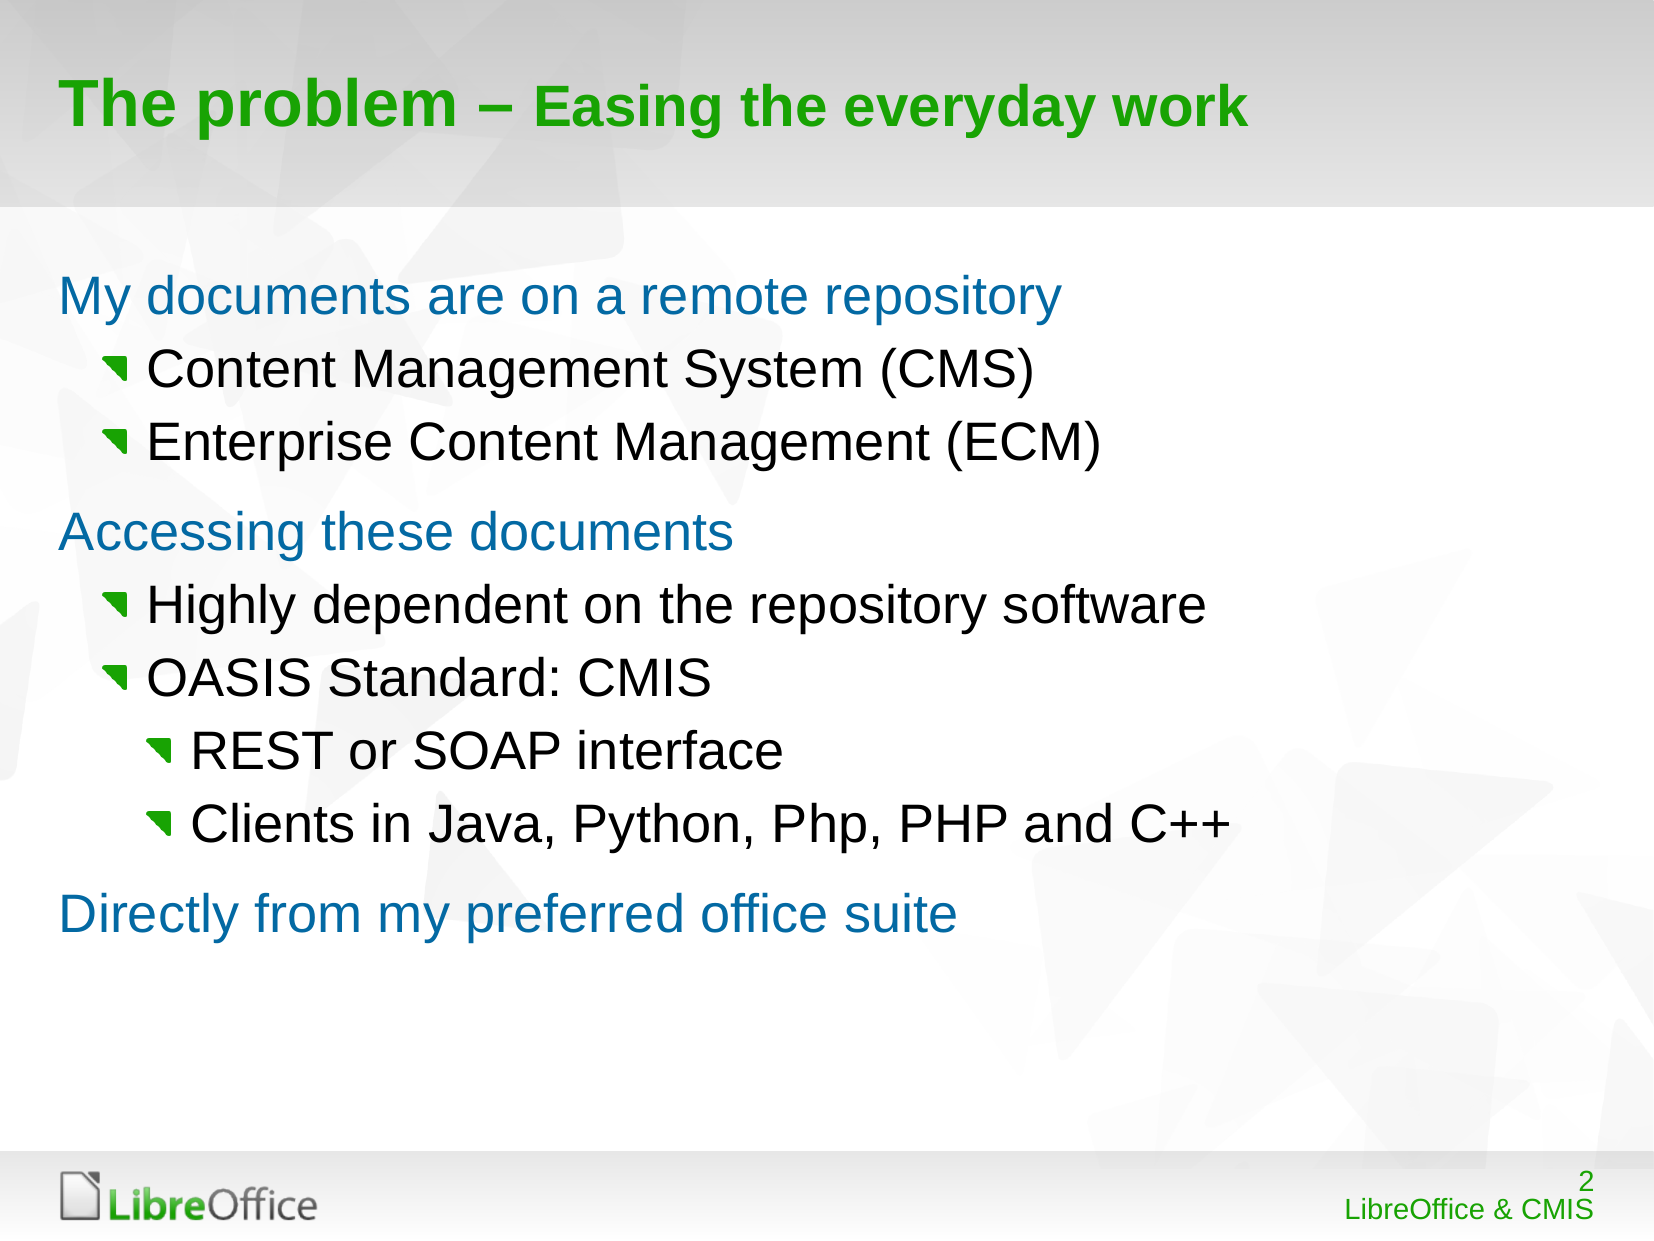

# The problem – Easing the everyday work
My documents are on a remote repository
Content Management System (CMS)
Enterprise Content Management (ECM)
Accessing these documents
Highly dependent on the repository software
OASIS Standard: CMIS
REST or SOAP interface
Clients in Java, Python, Php, PHP and C++
Directly from my preferred office suite
2
LibreOffice & CMIS